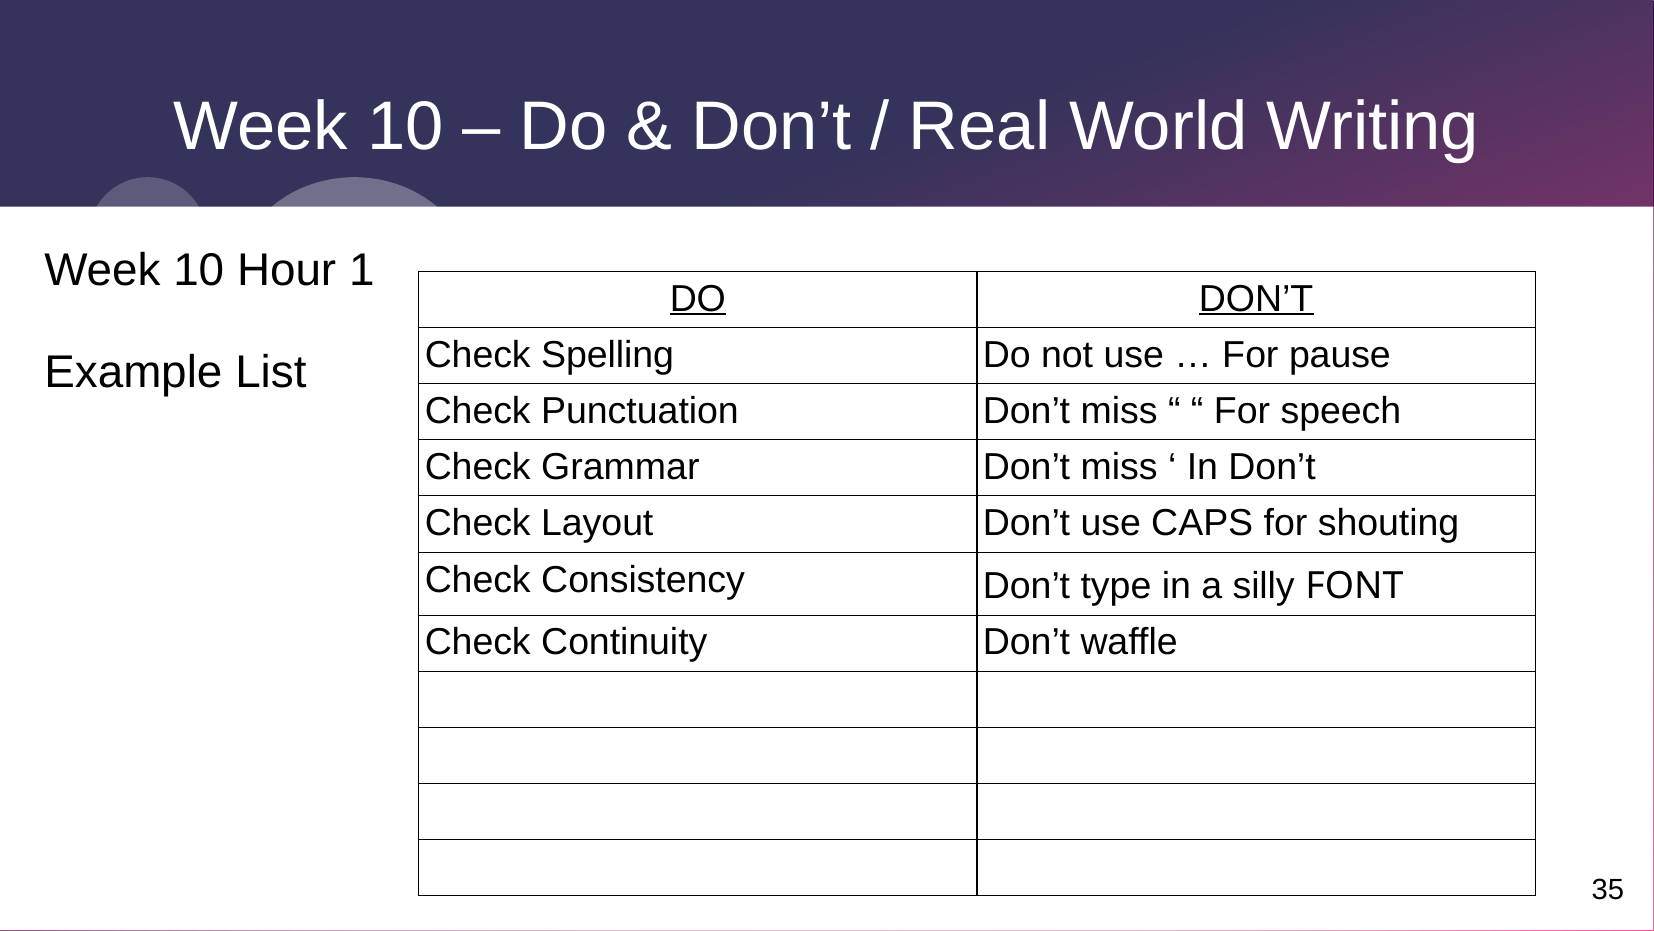

# Week 10 – Do & Don’t / Real World Writing
Week 10 Hour 1
Example List
| DO | DON’T |
| --- | --- |
| Check Spelling | Do not use … For pause |
| Check Punctuation | Don’t miss “ “ For speech |
| Check Grammar | Don’t miss ‘ In Don’t |
| Check Layout | Don’t use CAPS for shouting |
| Check Consistency | Don’t type in a silly FONT |
| Check Continuity | Don’t waffle |
| | |
| | |
| | |
| | |
35